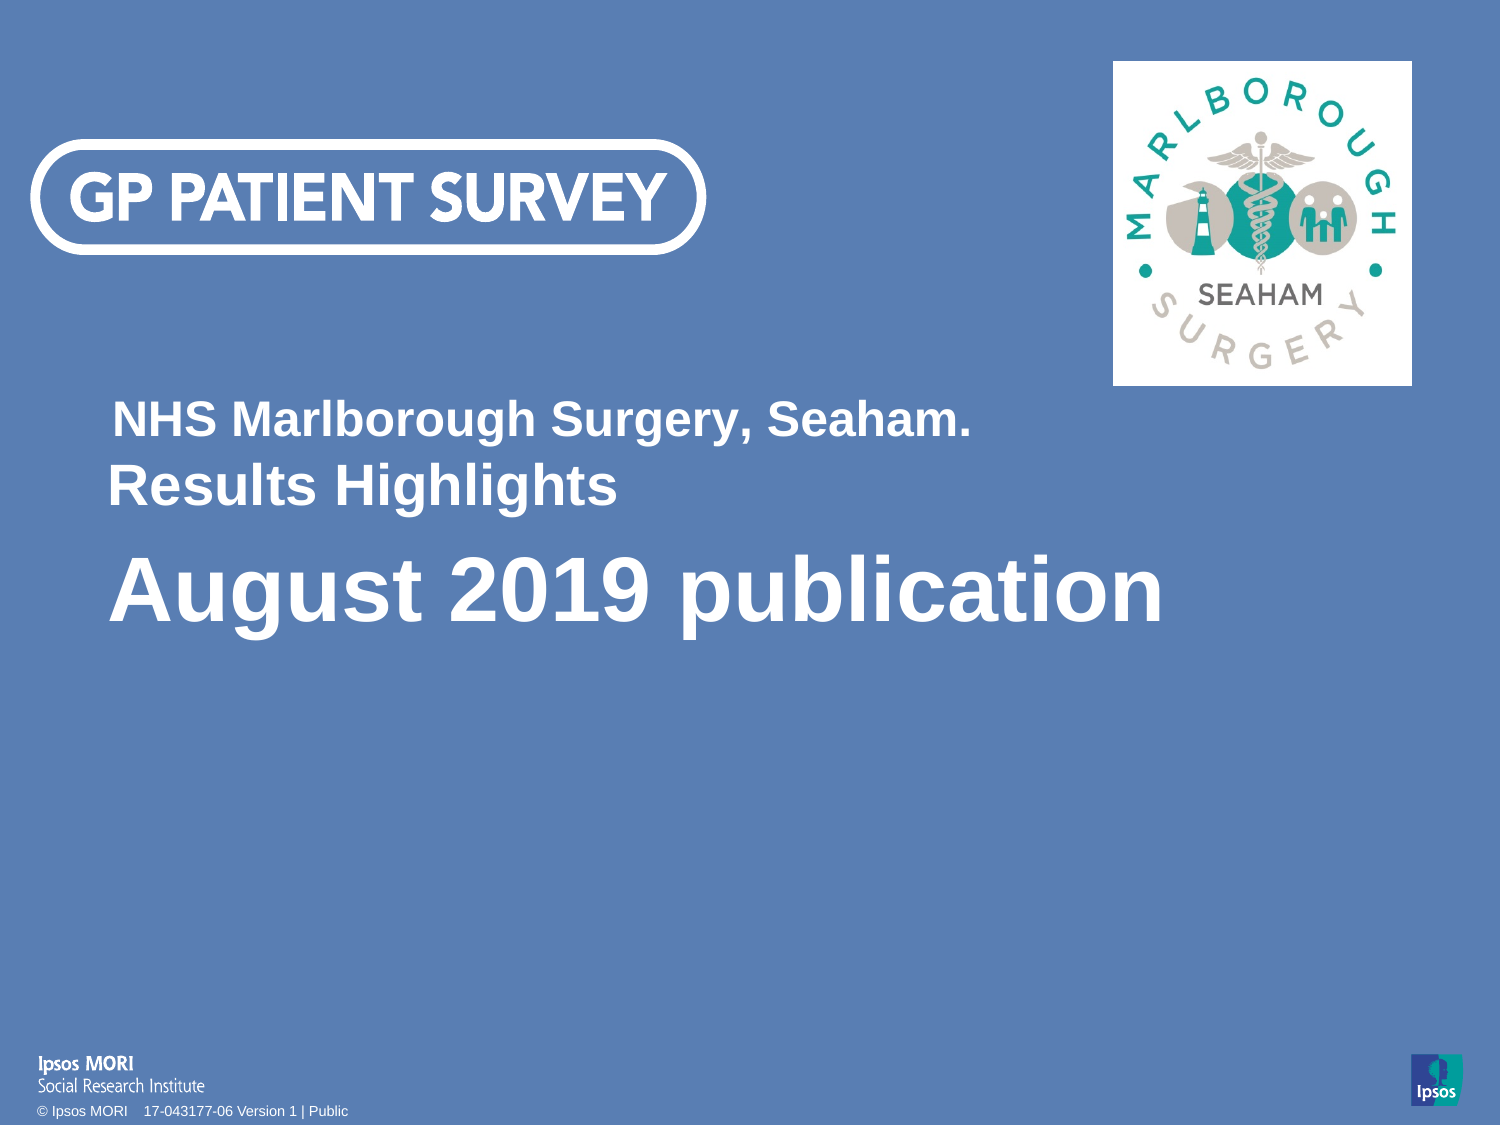

NHS Marlborough Surgery, Seaham.
# Results Highlights
August 2019 publication